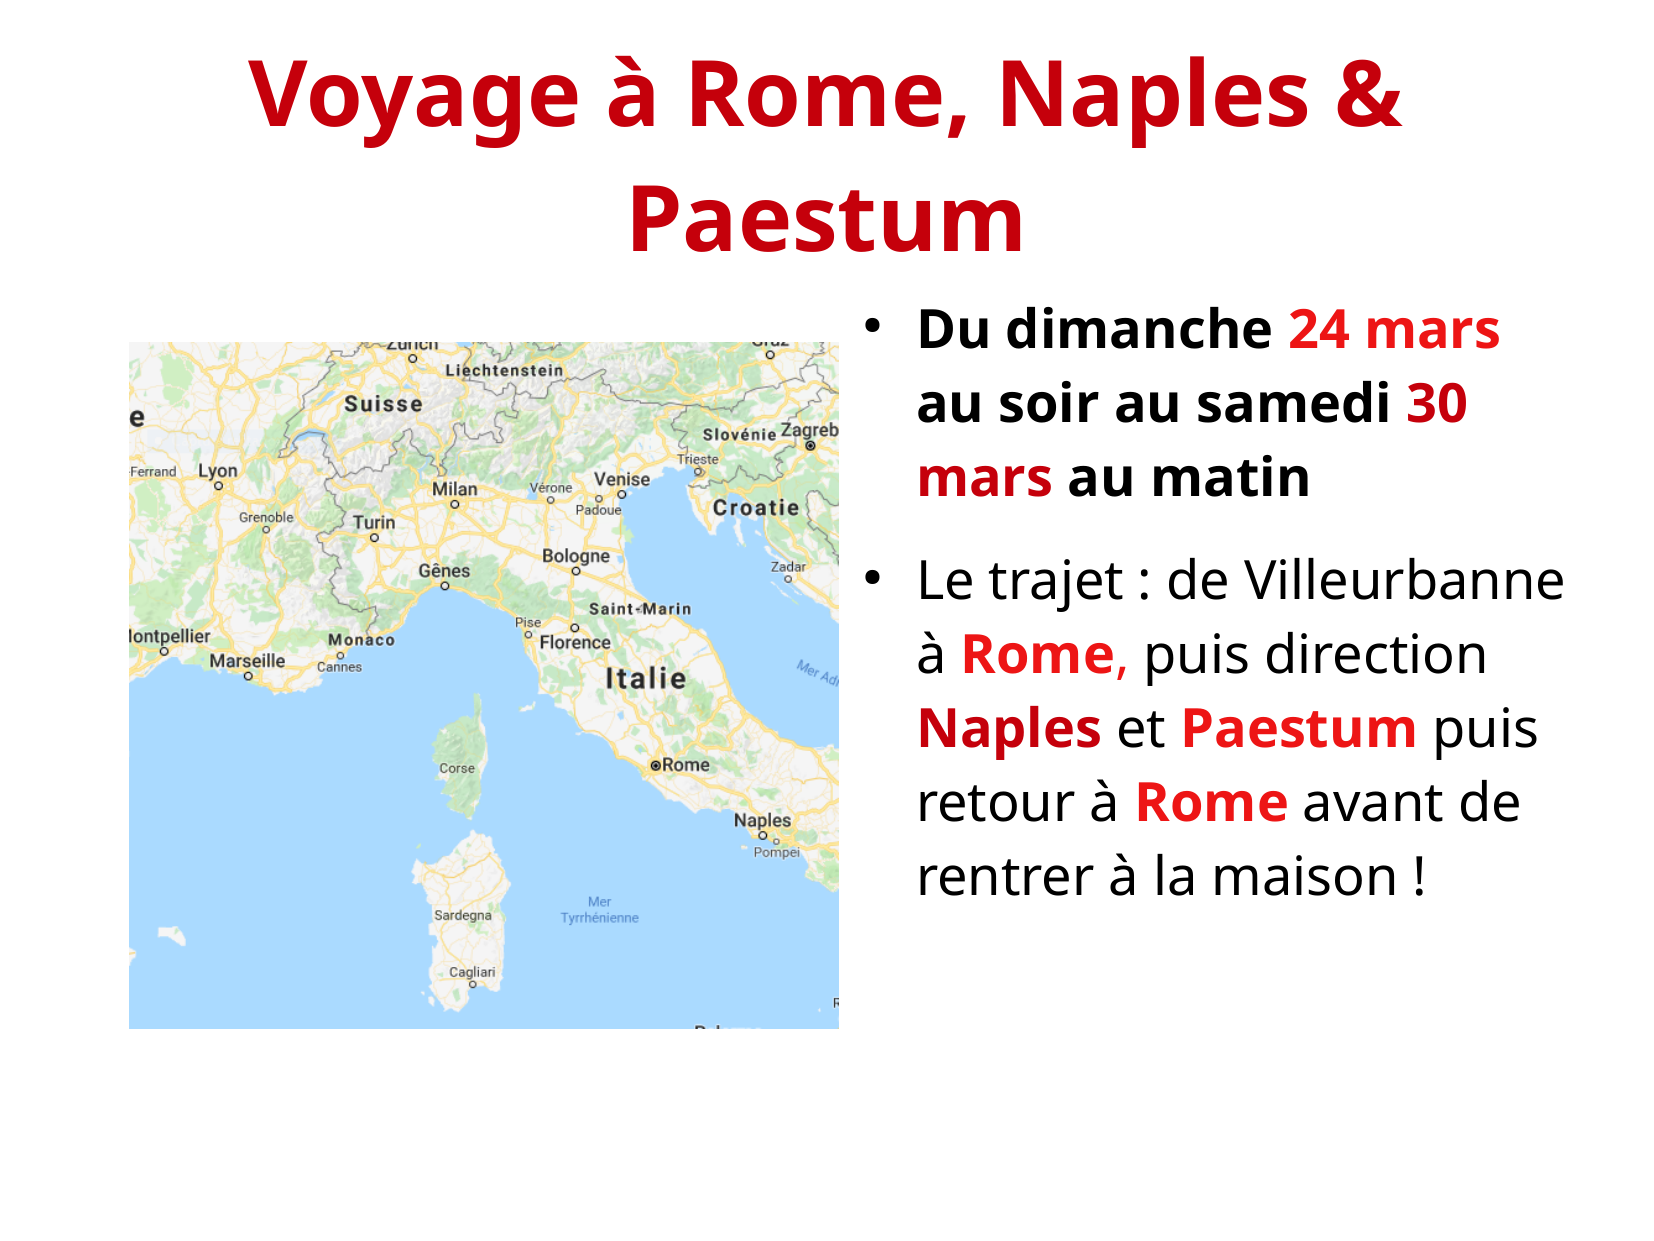

# Voyage à Rome, Naples & Paestum
Du dimanche 24 mars au soir au samedi 30 mars au matin
Le trajet : de Villeurbanne à Rome, puis direction Naples et Paestum puis retour à Rome avant de rentrer à la maison !